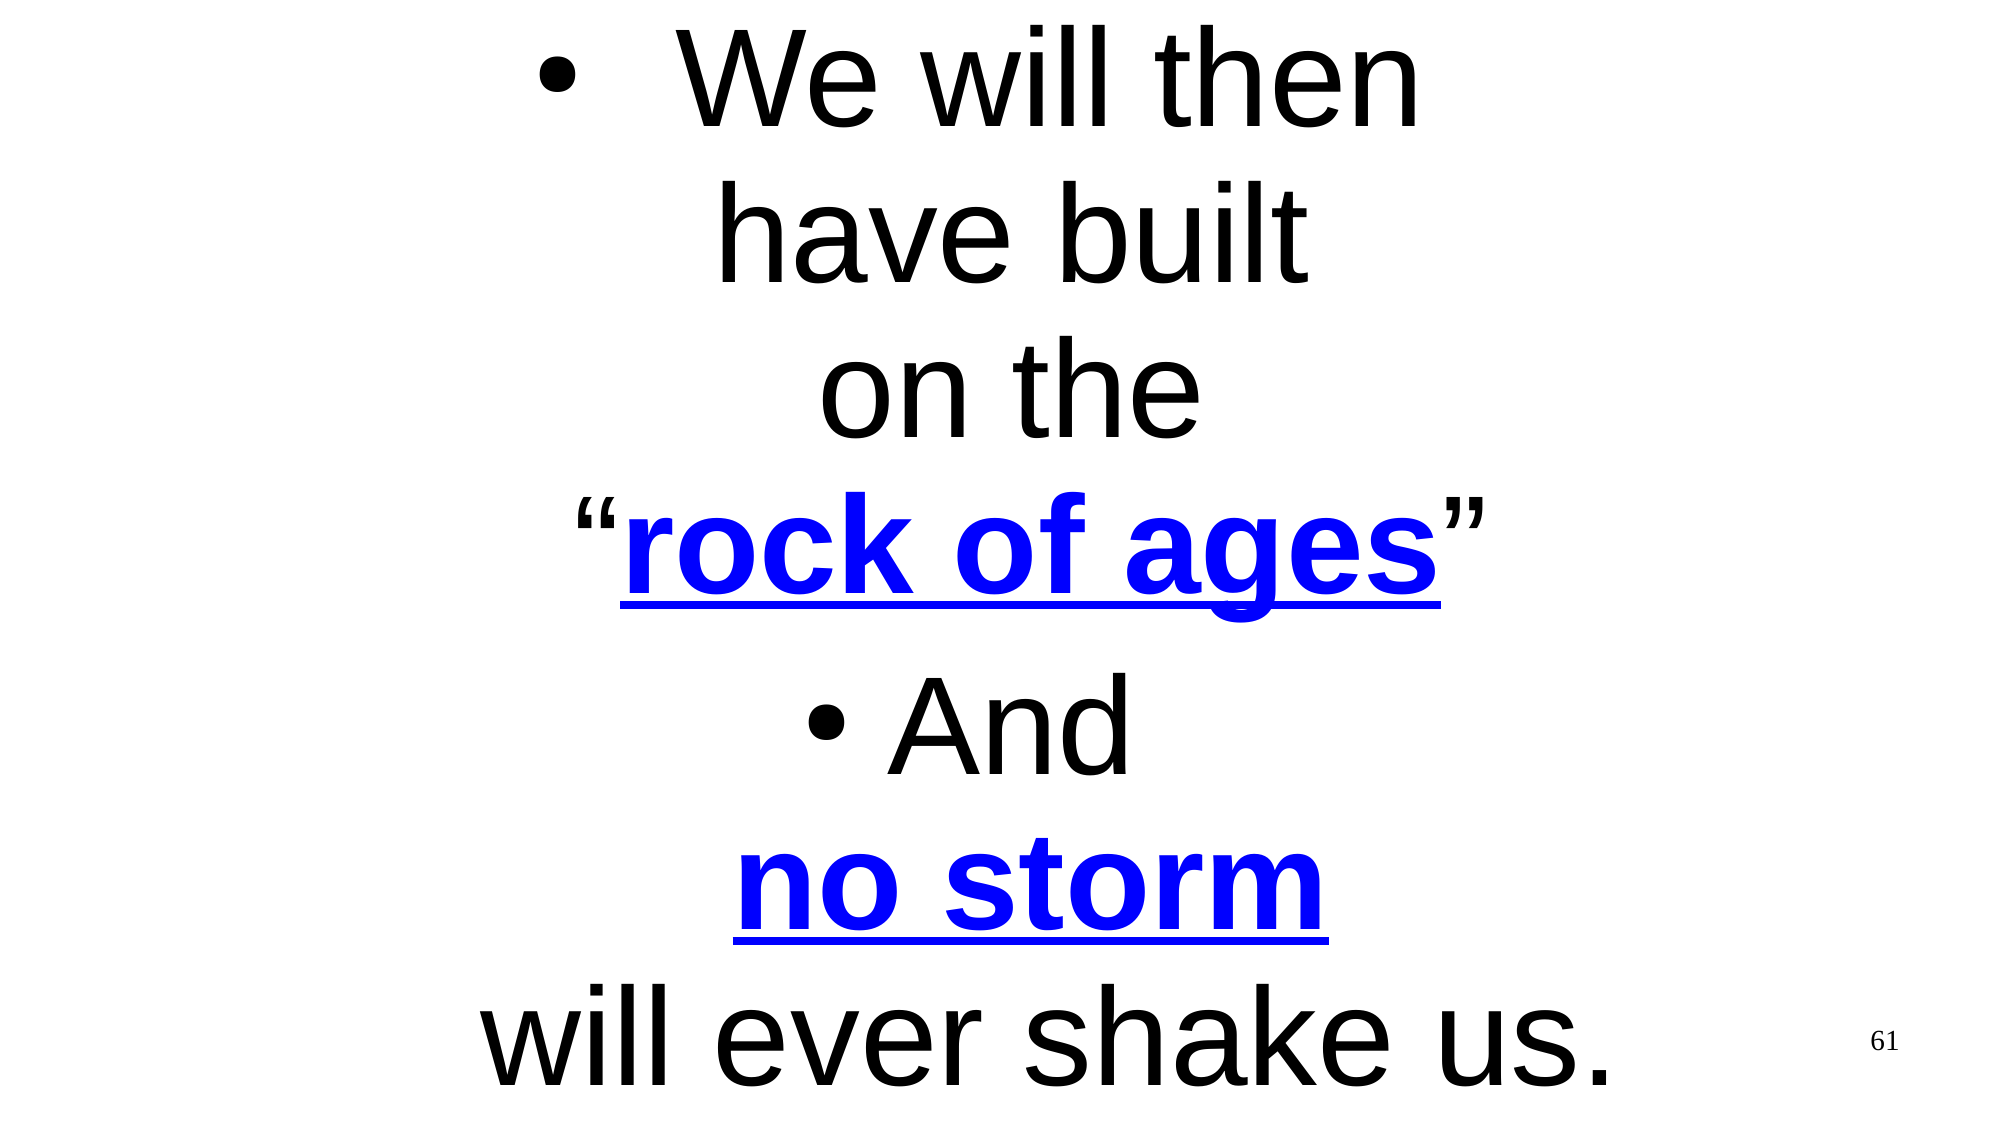

# We will then have built on the “rock of ages”
And
no storm
 will ever shake us.
61